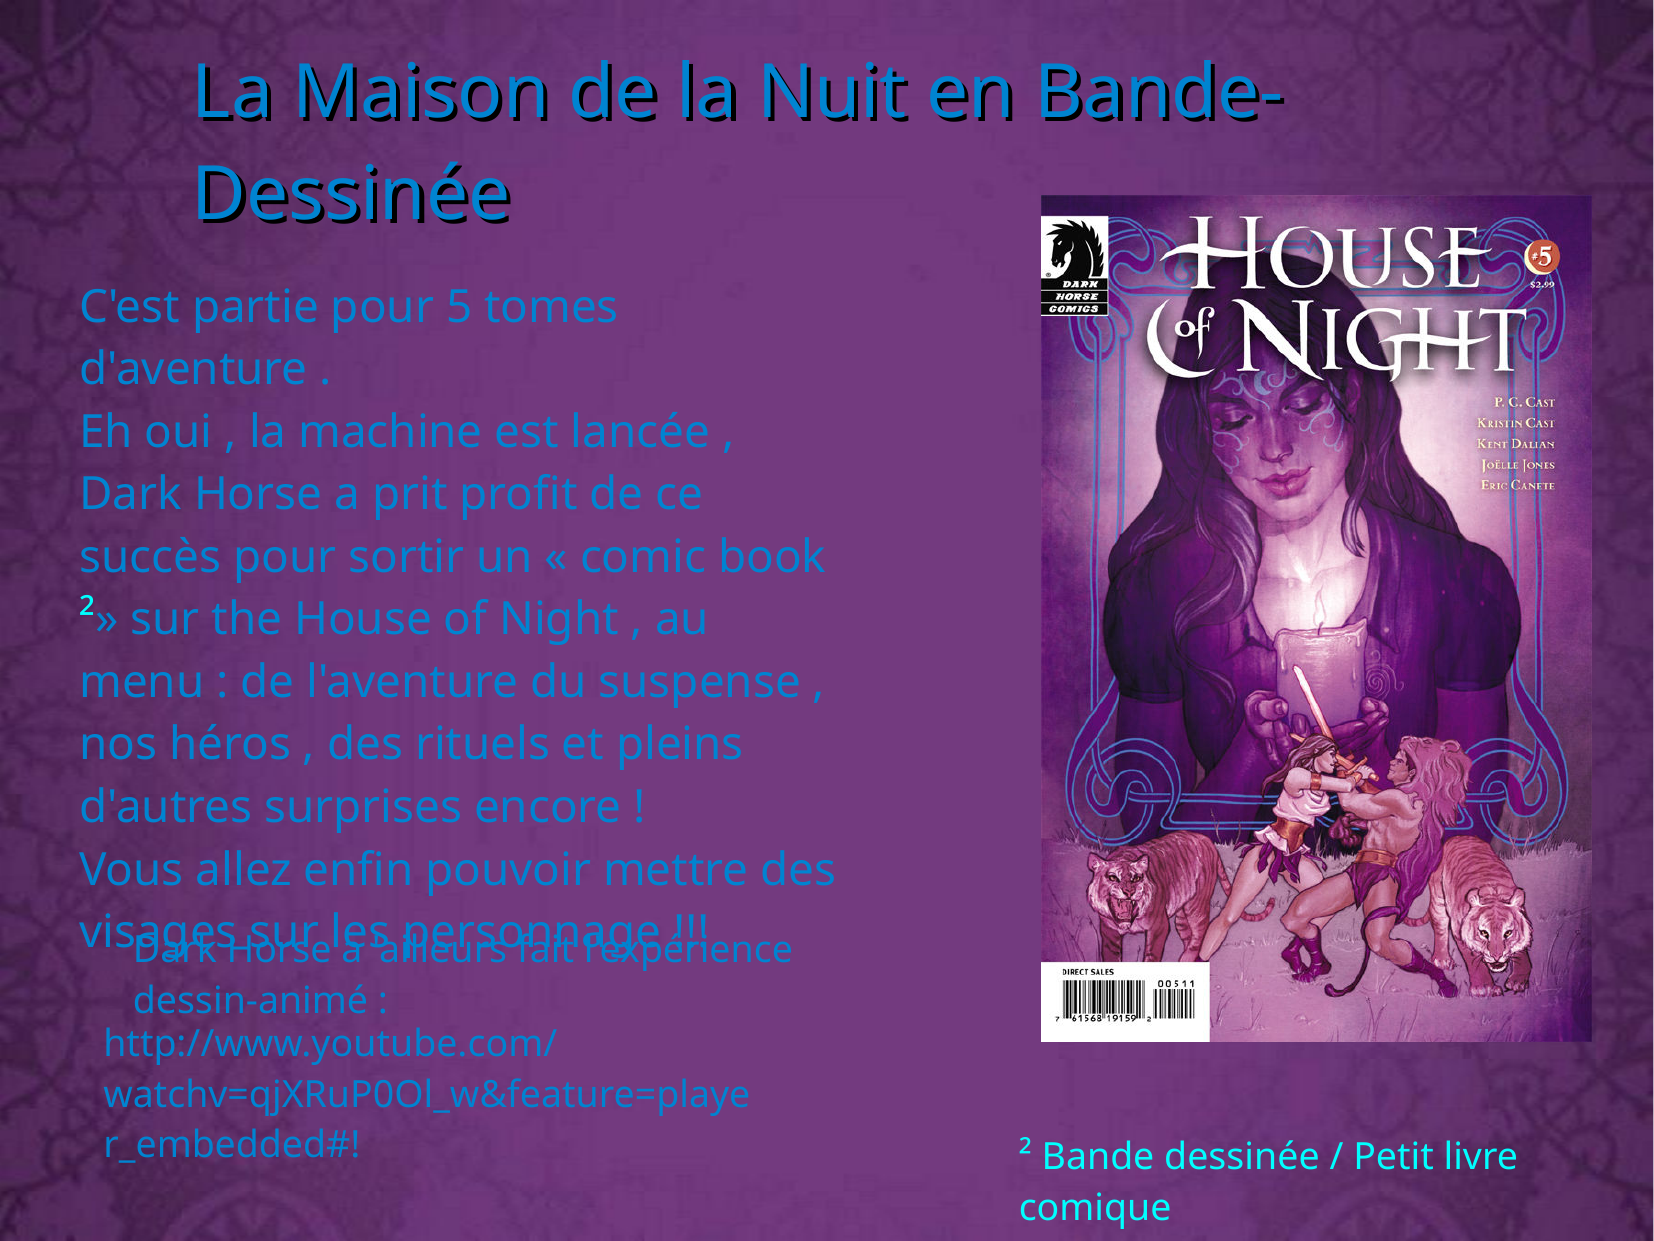

La Maison de la Nuit en Bande-Dessinée
C'est partie pour 5 tomes d'aventure .
Eh oui , la machine est lancée , Dark Horse a prit profit de ce succès pour sortir un « comic book ²» sur the House of Night , au menu : de l'aventure du suspense , nos héros , des rituels et pleins d'autres surprises encore !
Vous allez enfin pouvoir mettre des visages sur les personnage !!!
Dark Horse a 'ailleurs fait l'expérience dessin-animé :
http://www.youtube.com/watchv=qjXRuP0Ol_w&feature=player_embedded#!
² Bande dessinée / Petit livre comique